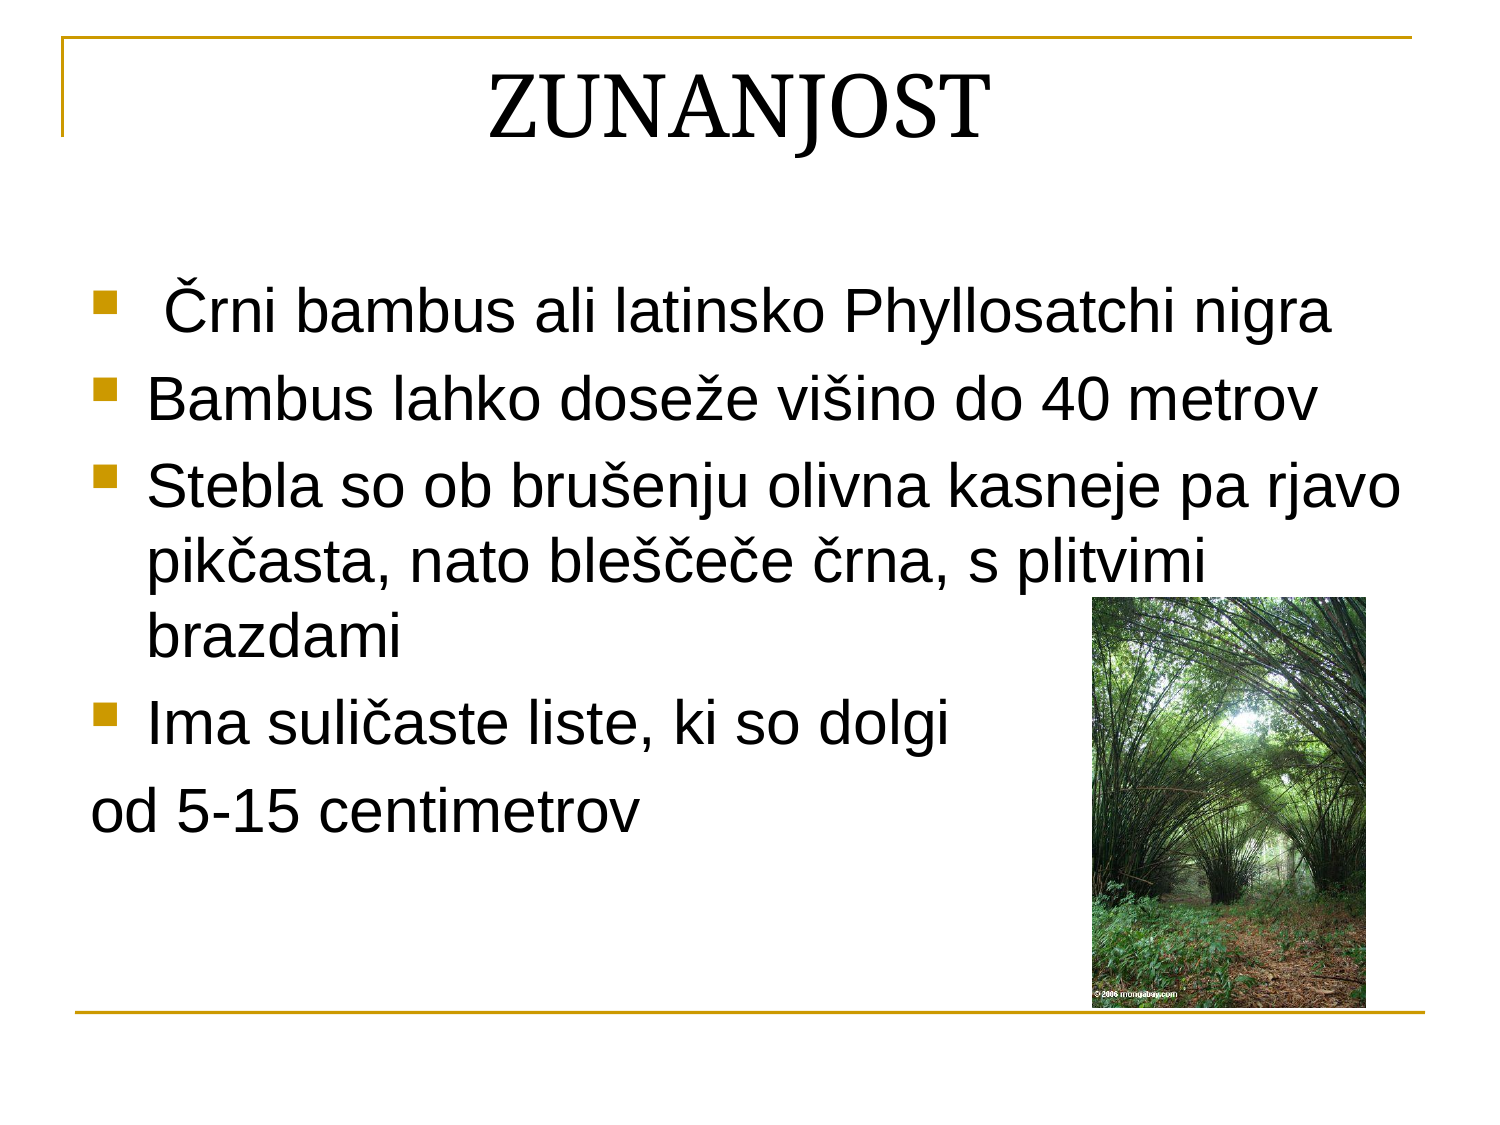

# ZUNANJOST
 Črni bambus ali latinsko Phyllosatchi nigra
Bambus lahko doseže višino do 40 metrov
Stebla so ob brušenju olivna kasneje pa rjavo pikčasta, nato bleščeče črna, s plitvimi brazdami
Ima suličaste liste, ki so dolgi
od 5-15 centimetrov